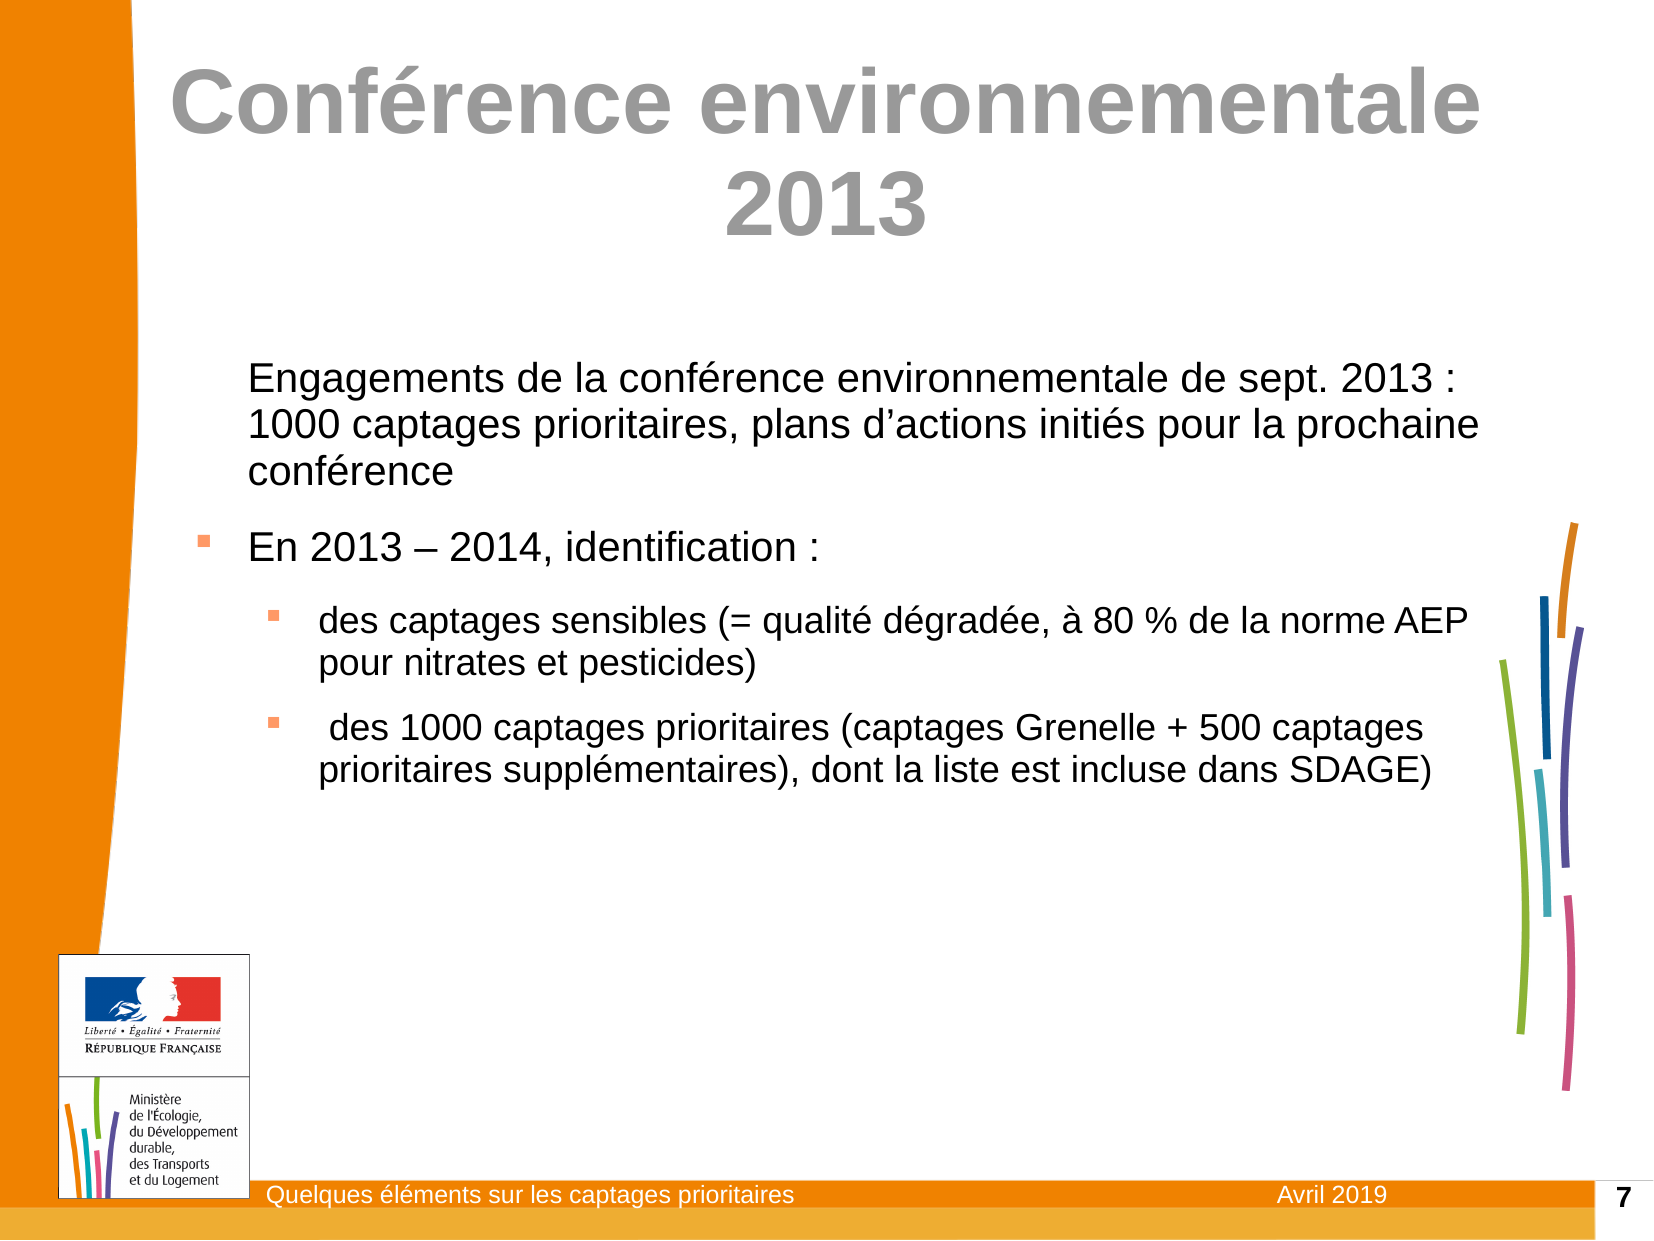

# Conférence environnementale 2013
Engagements de la conférence environnementale de sept. 2013 : 1000 captages prioritaires, plans d’actions initiés pour la prochaine conférence
En 2013 – 2014, identification :
des captages sensibles (= qualité dégradée, à 80 % de la norme AEP pour nitrates et pesticides)
 des 1000 captages prioritaires (captages Grenelle + 500 captages prioritaires supplémentaires), dont la liste est incluse dans SDAGE)
Quelques éléments sur les captages prioritaires
Avril 2019
7